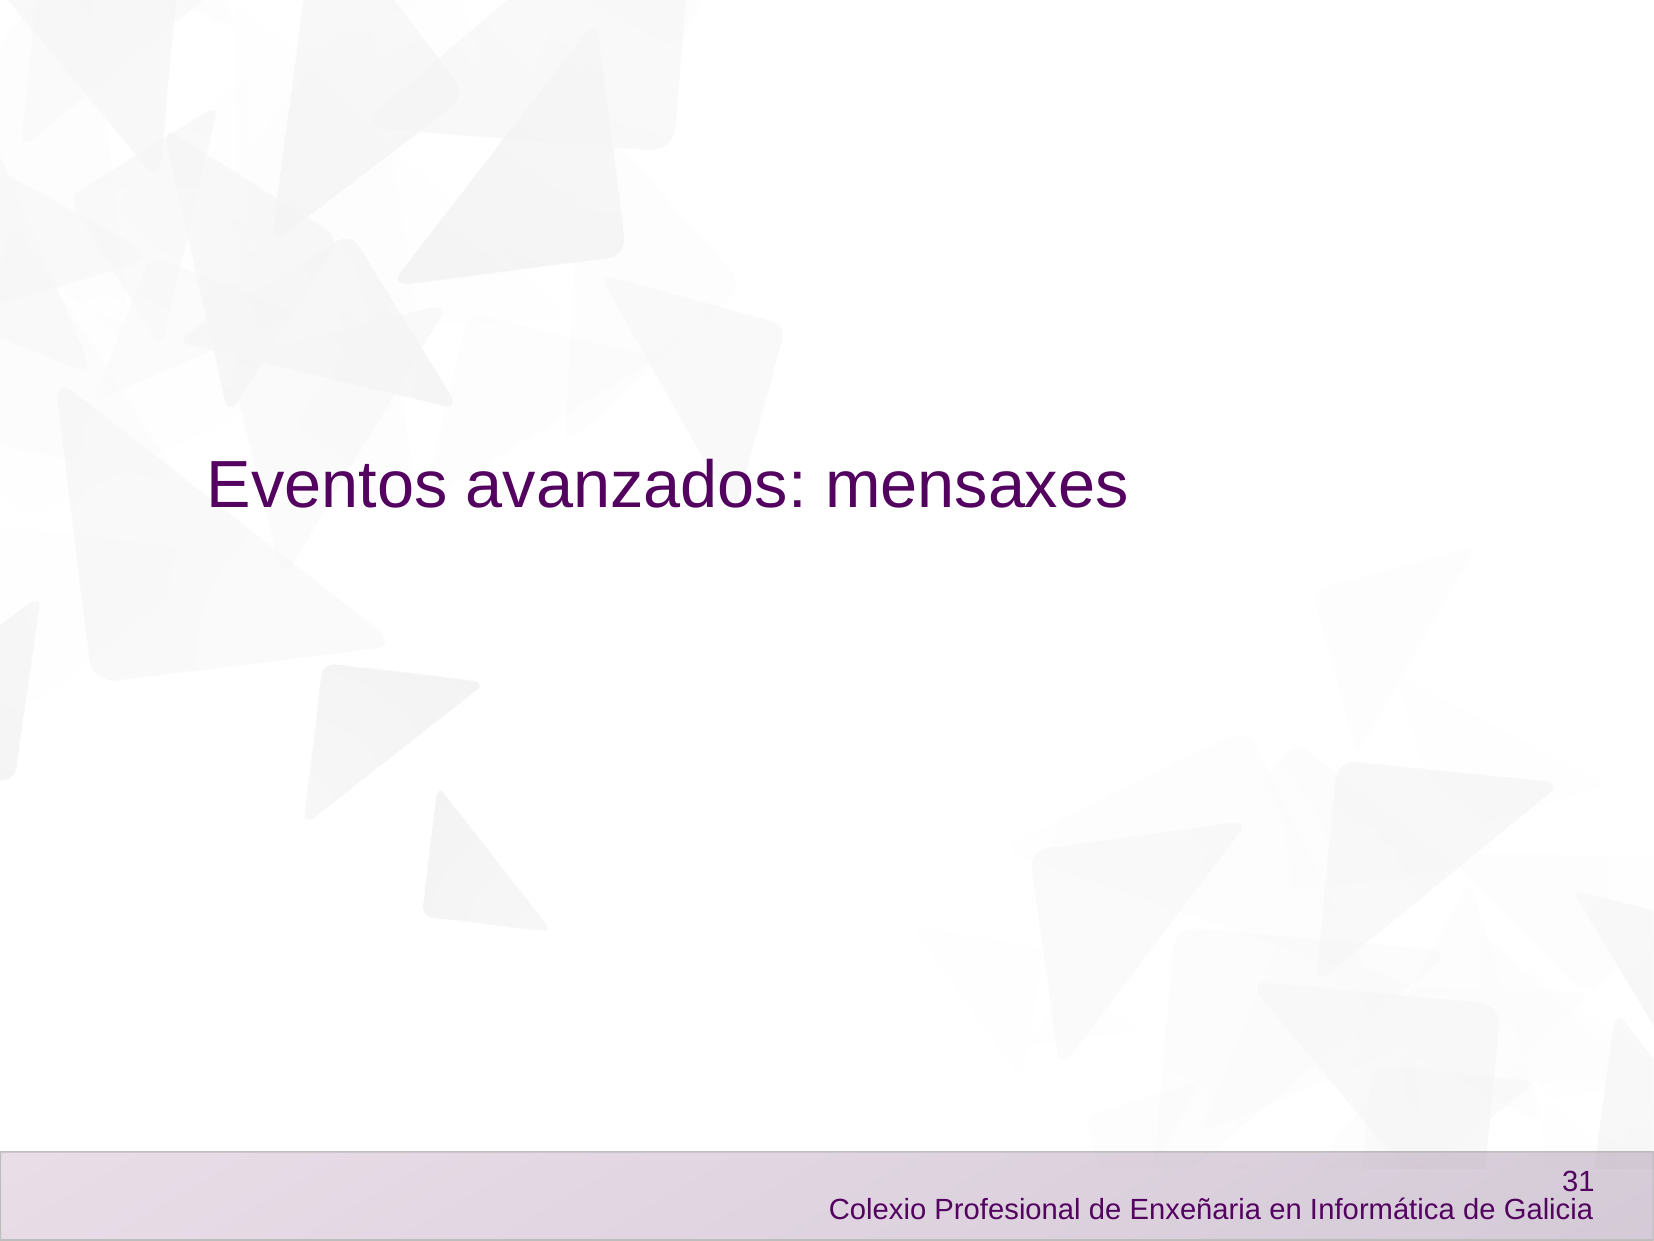

# Eventos avanzados: mensaxes
31
Colexio Profesional de Enxeñaria en Informática de Galicia